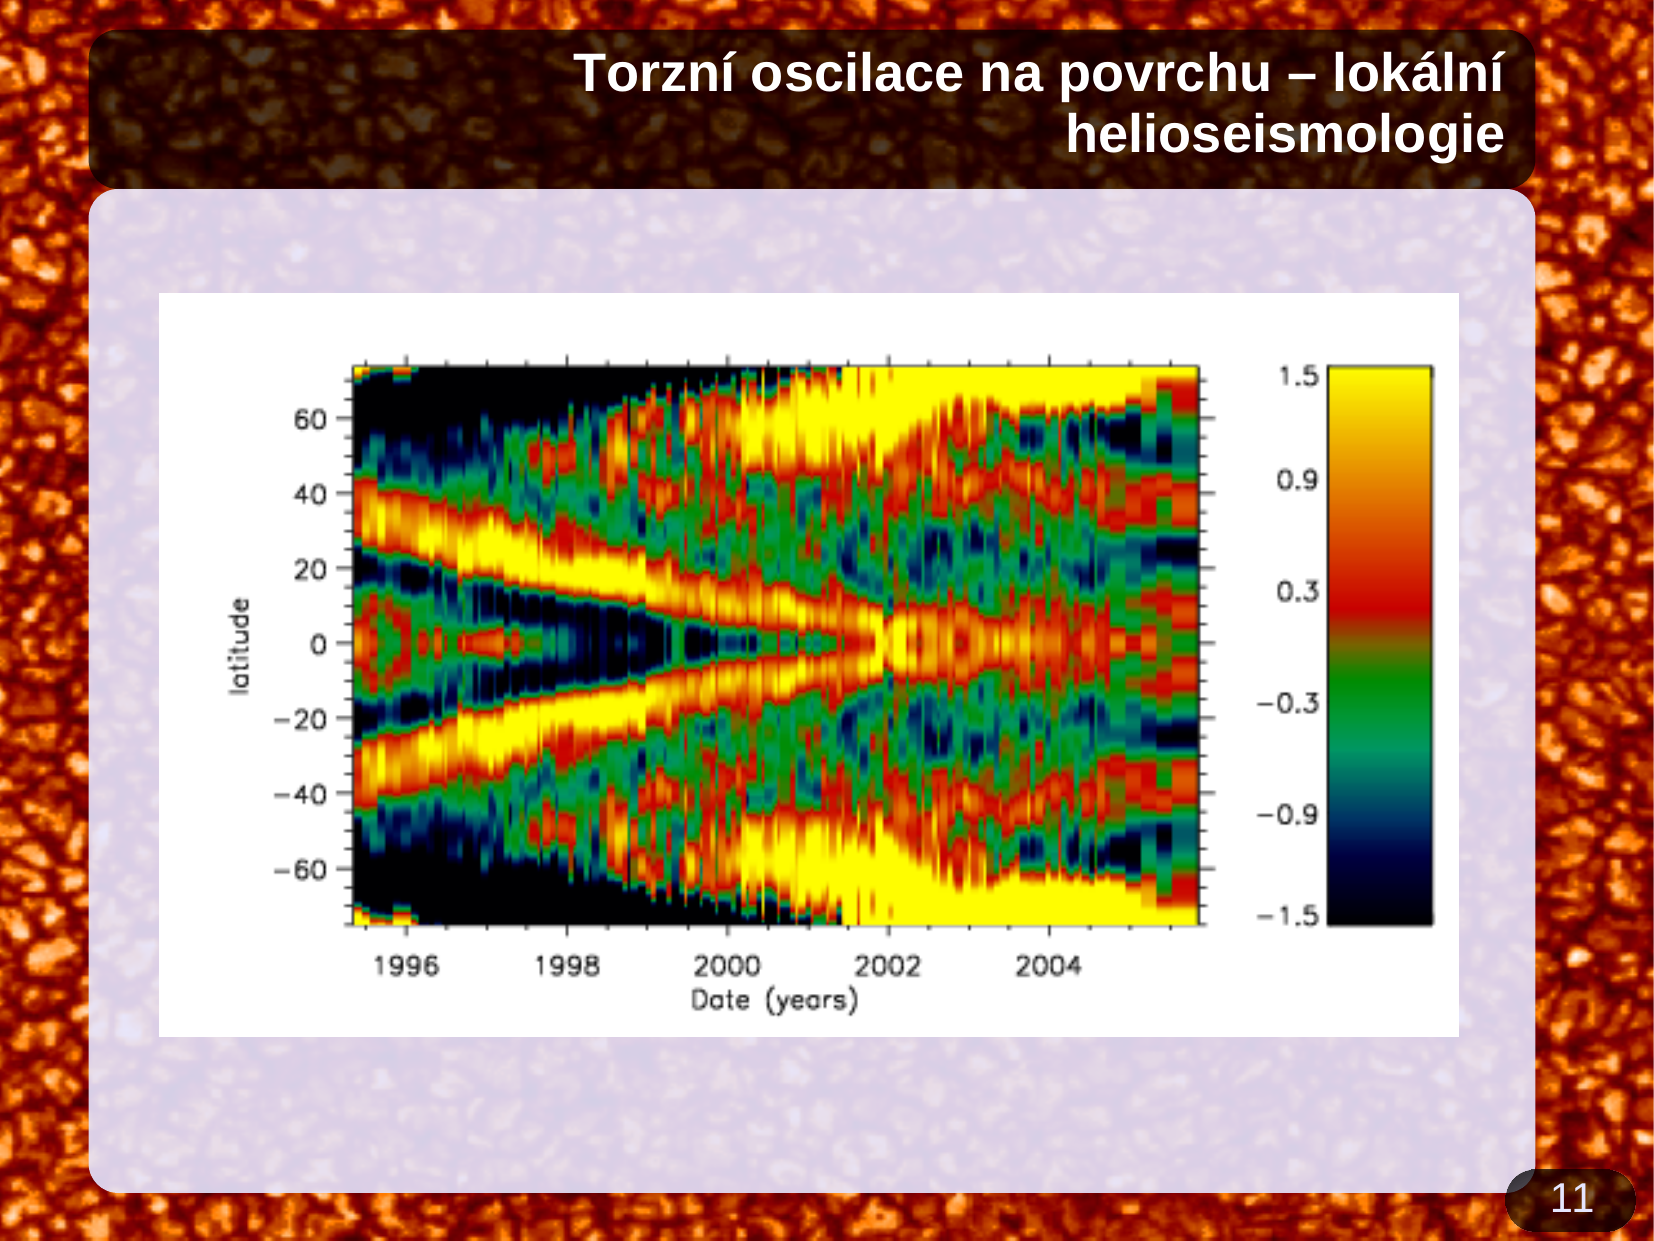

# Torzní oscilace na povrchu – lokální helioseismologie